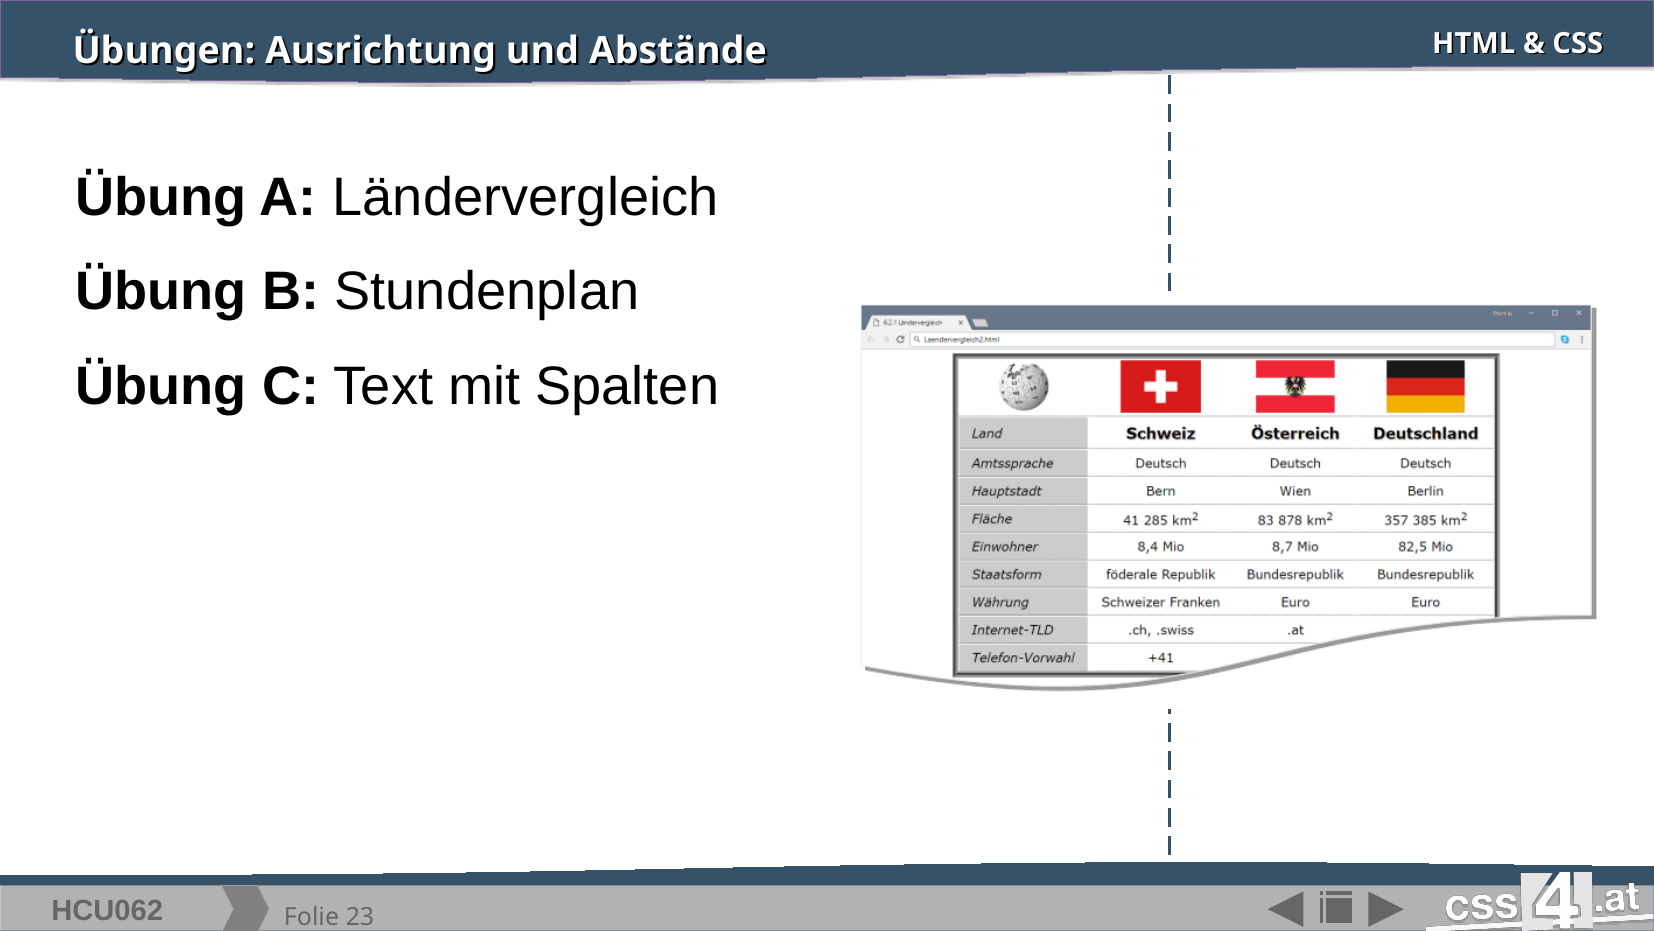

HTML & CSS
Übungen: Ausrichtung und Abstände
Übung A: Ländervergleich
Übung B: Stundenplan
Übung C: Text mit Spalten
HCU062
Folie